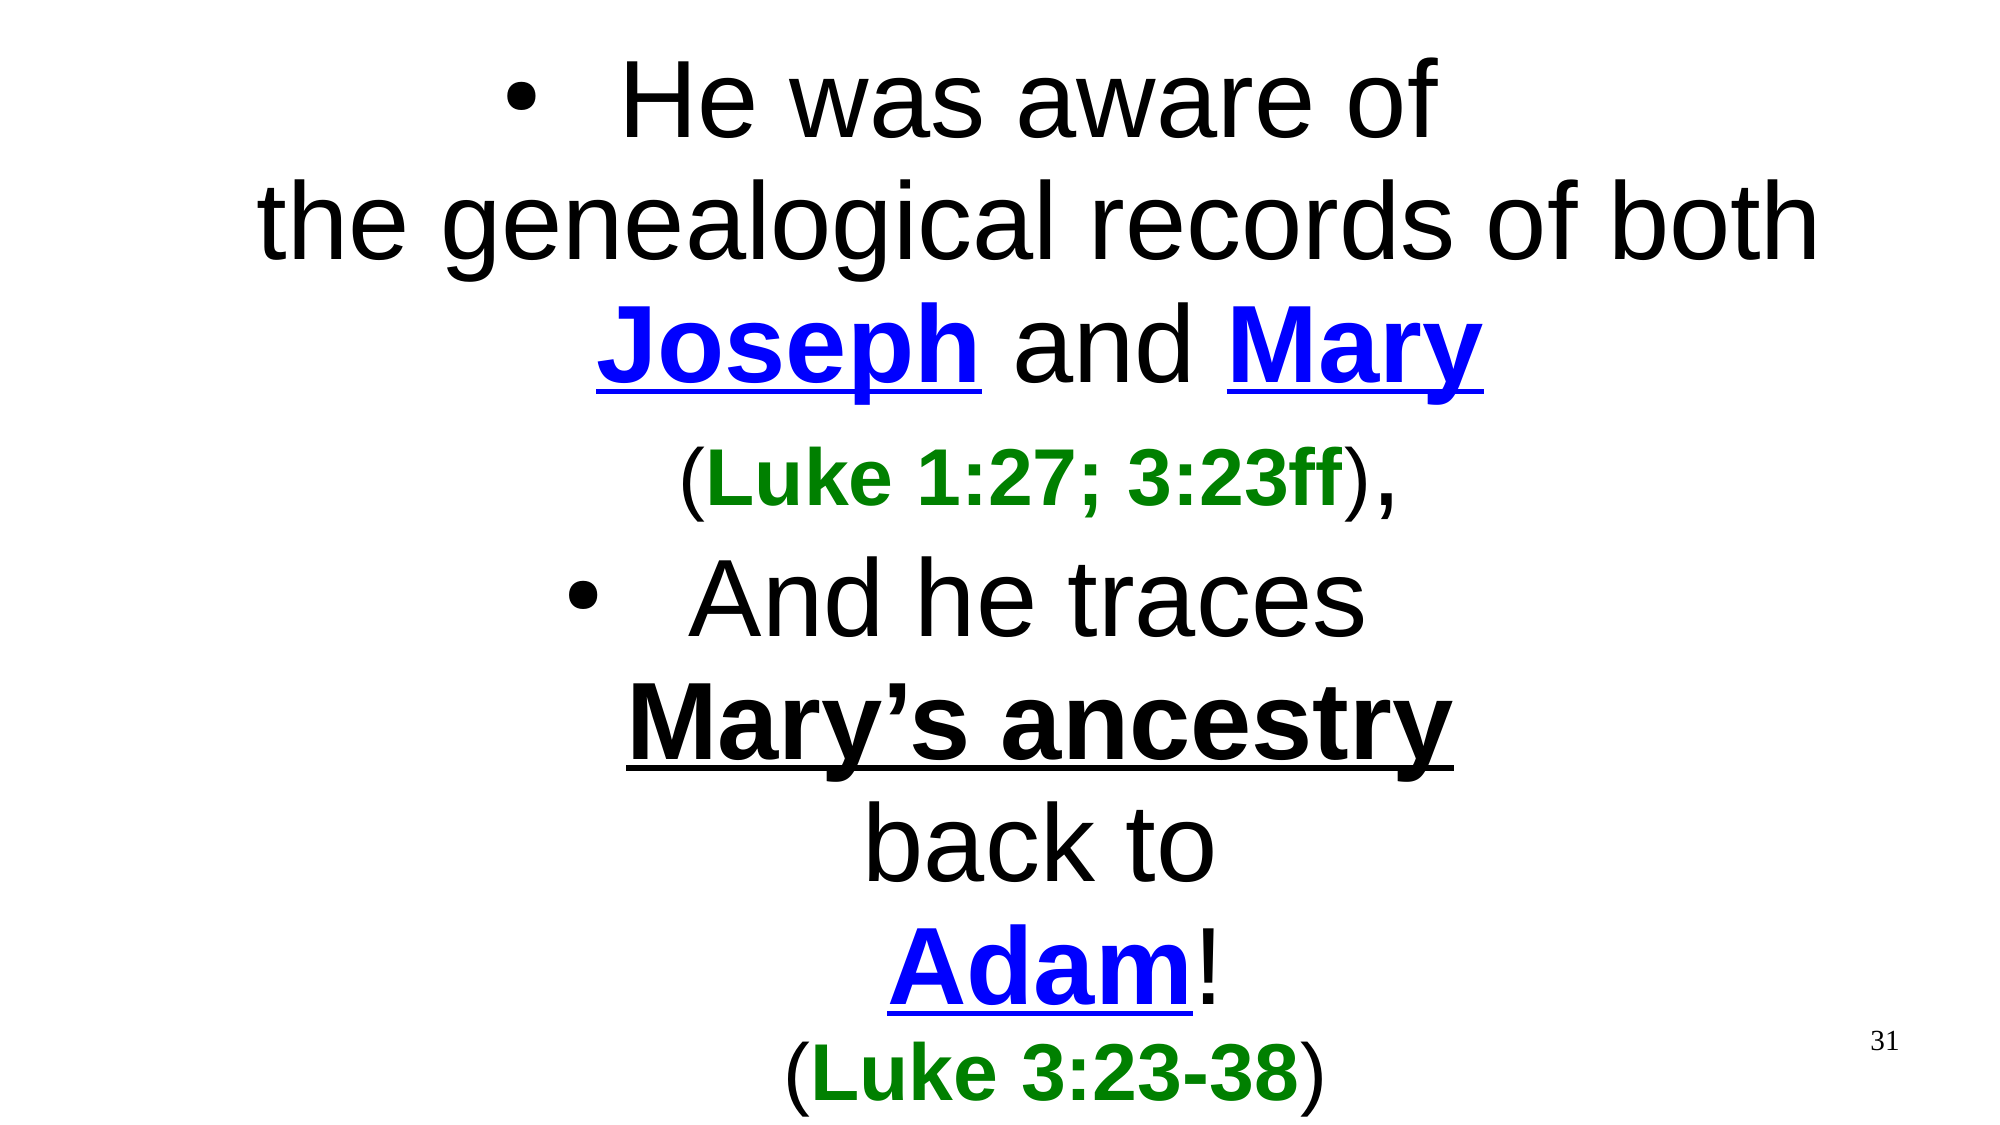

# He was aware of the genealogical records of both Joseph and Mary (Luke 1:27; 3:23ff),
And he traces
Mary’s ancestry
back to
Adam!
(Luke 3:23-38)
31